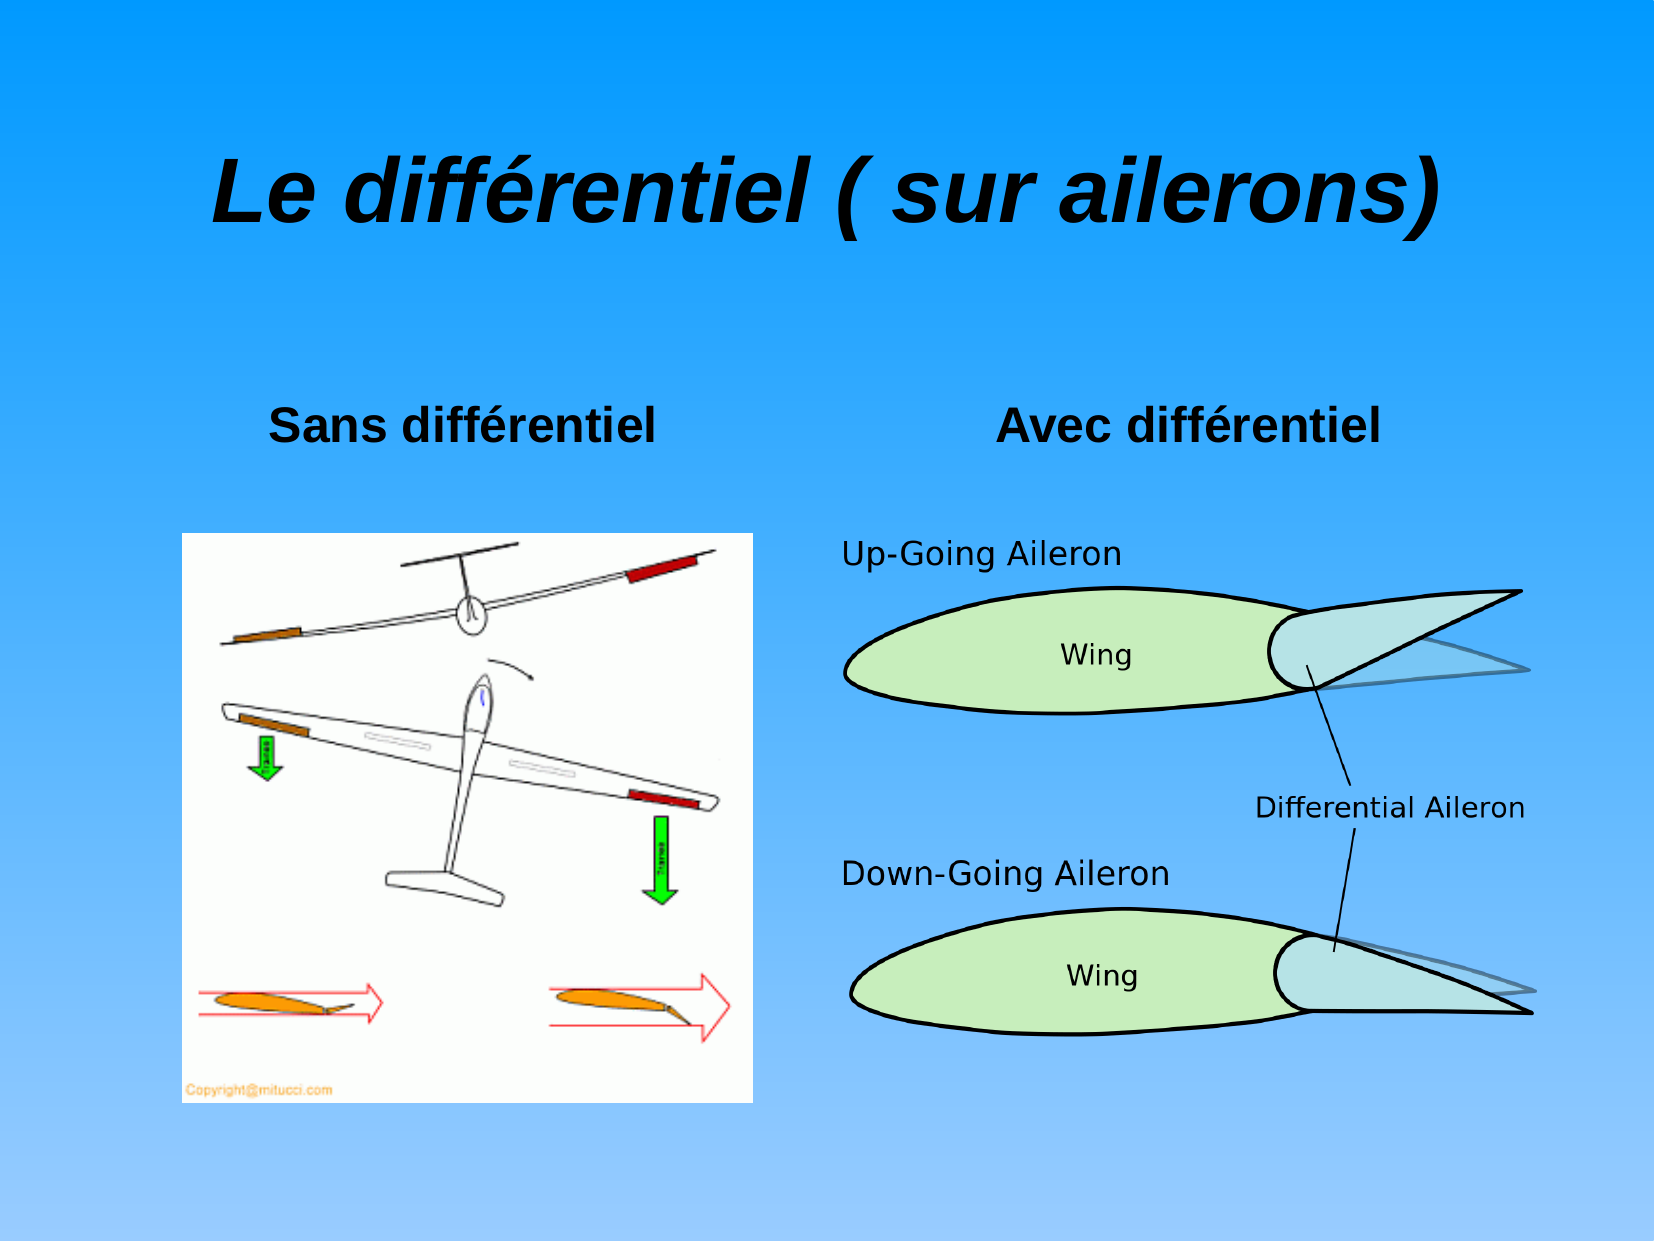

# Le différentiel ( sur ailerons)
Sans différentiel
Avec différentiel